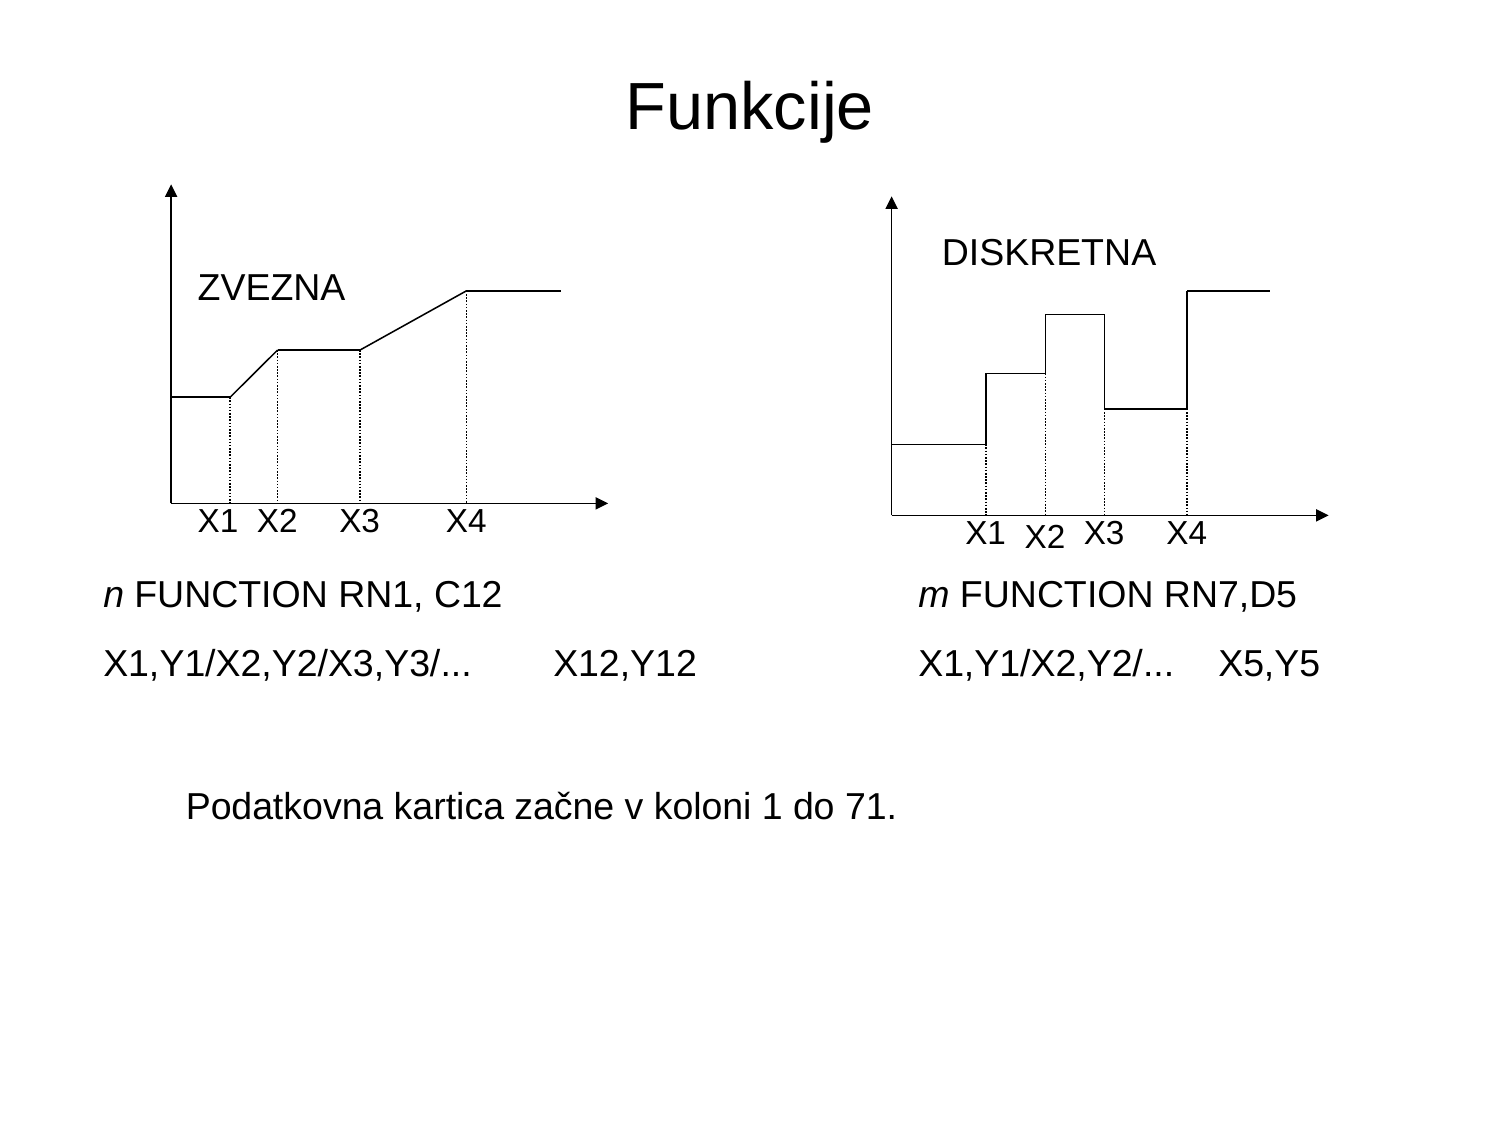

# Funkcije
DISKRETNA
ZVEZNA
X1
X2
X3
X4
X1
X3
X4
X2
n FUNCTION RN1, C12
X1,Y1/X2,Y2/X3,Y3/...	X12,Y12
m FUNCTION RN7,D5
X1,Y1/X2,Y2/...	X5,Y5
Podatkovna kartica začne v koloni 1 do 71.